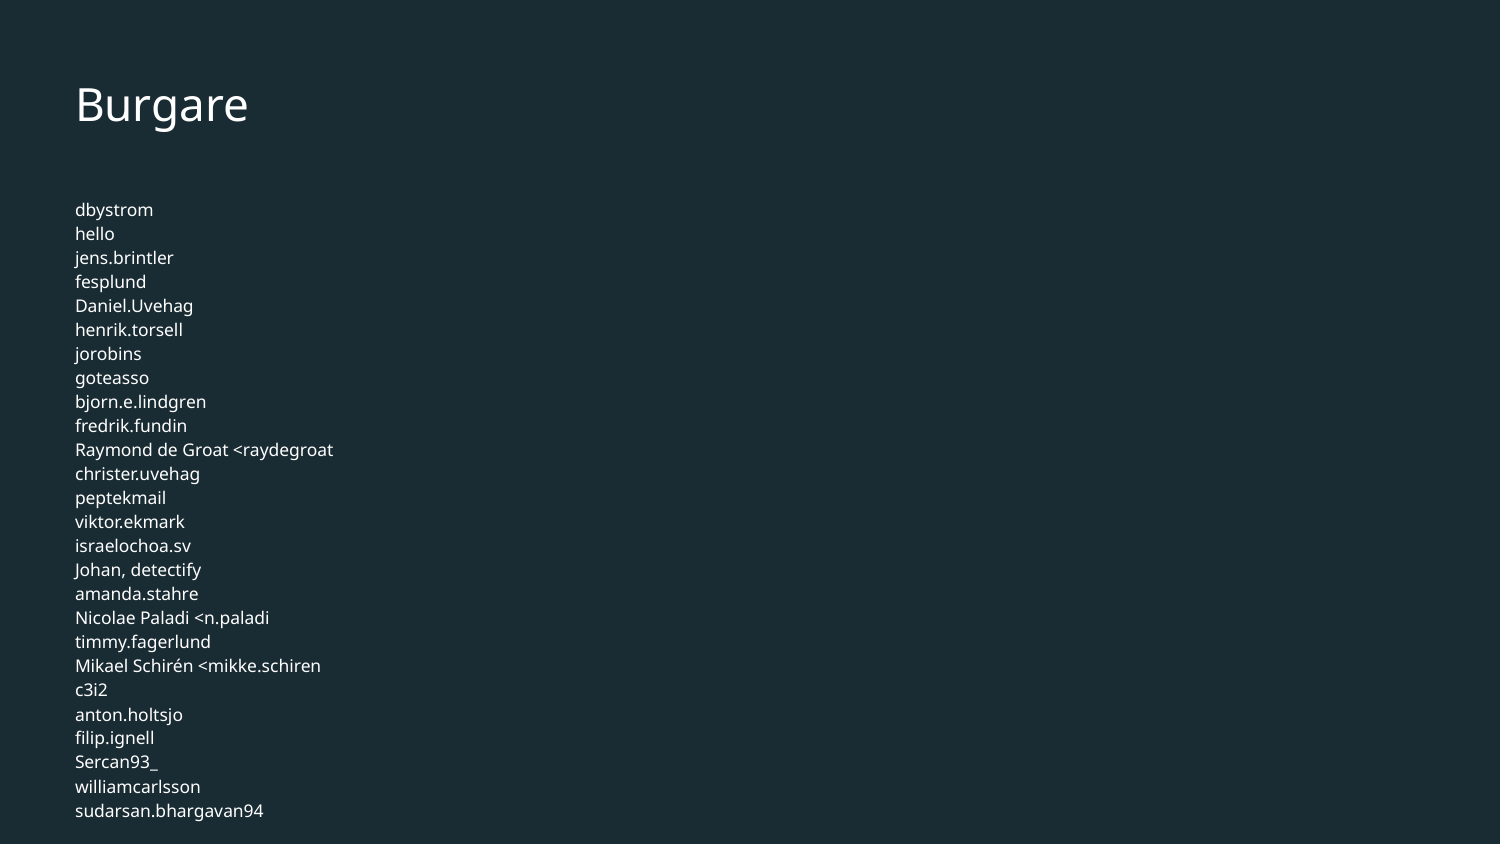

# Burgare
dbystrom
hello
jens.brintler
fesplund
Daniel.Uvehag
henrik.torsell
jorobins
goteasso
bjorn.e.lindgren
fredrik.fundin
Raymond de Groat <raydegroat
christer.uvehag
peptekmail
viktor.ekmark
israelochoa.sv
Johan, detectify
amanda.stahre
Nicolae Paladi <n.paladi
timmy.fagerlund
Mikael Schirén <mikke.schiren
c3i2
anton.holtsjo
filip.ignell
Sercan93_
williamcarlsson
sudarsan.bhargavan94